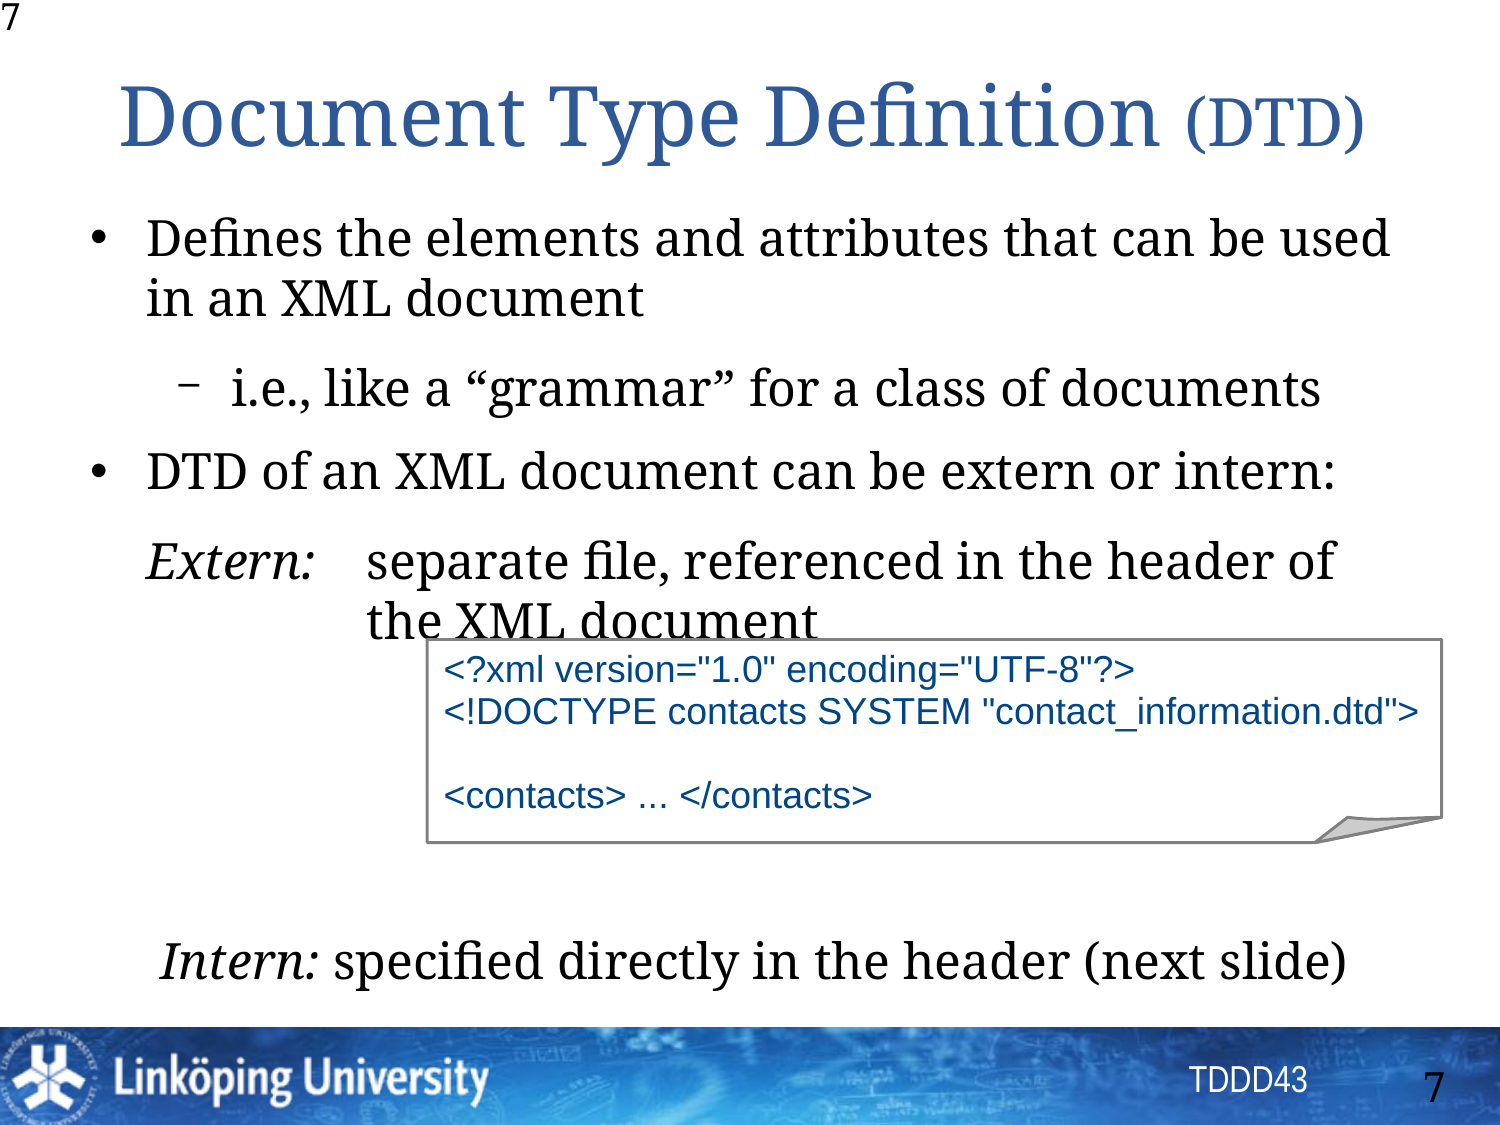

# Document Type Definition (DTD)
Defines the elements and attributes that can be used in an XML document
i.e., like a “grammar” for a class of documents
DTD of an XML document can be extern or intern:
Extern: 	separate file, referenced in the header of
 	the XML document
Intern: specified directly in the header (next slide)
<?xml version="1.0" encoding="UTF-8"?>
<!DOCTYPE contacts SYSTEM "contact_information.dtd">
<contacts> ... </contacts>